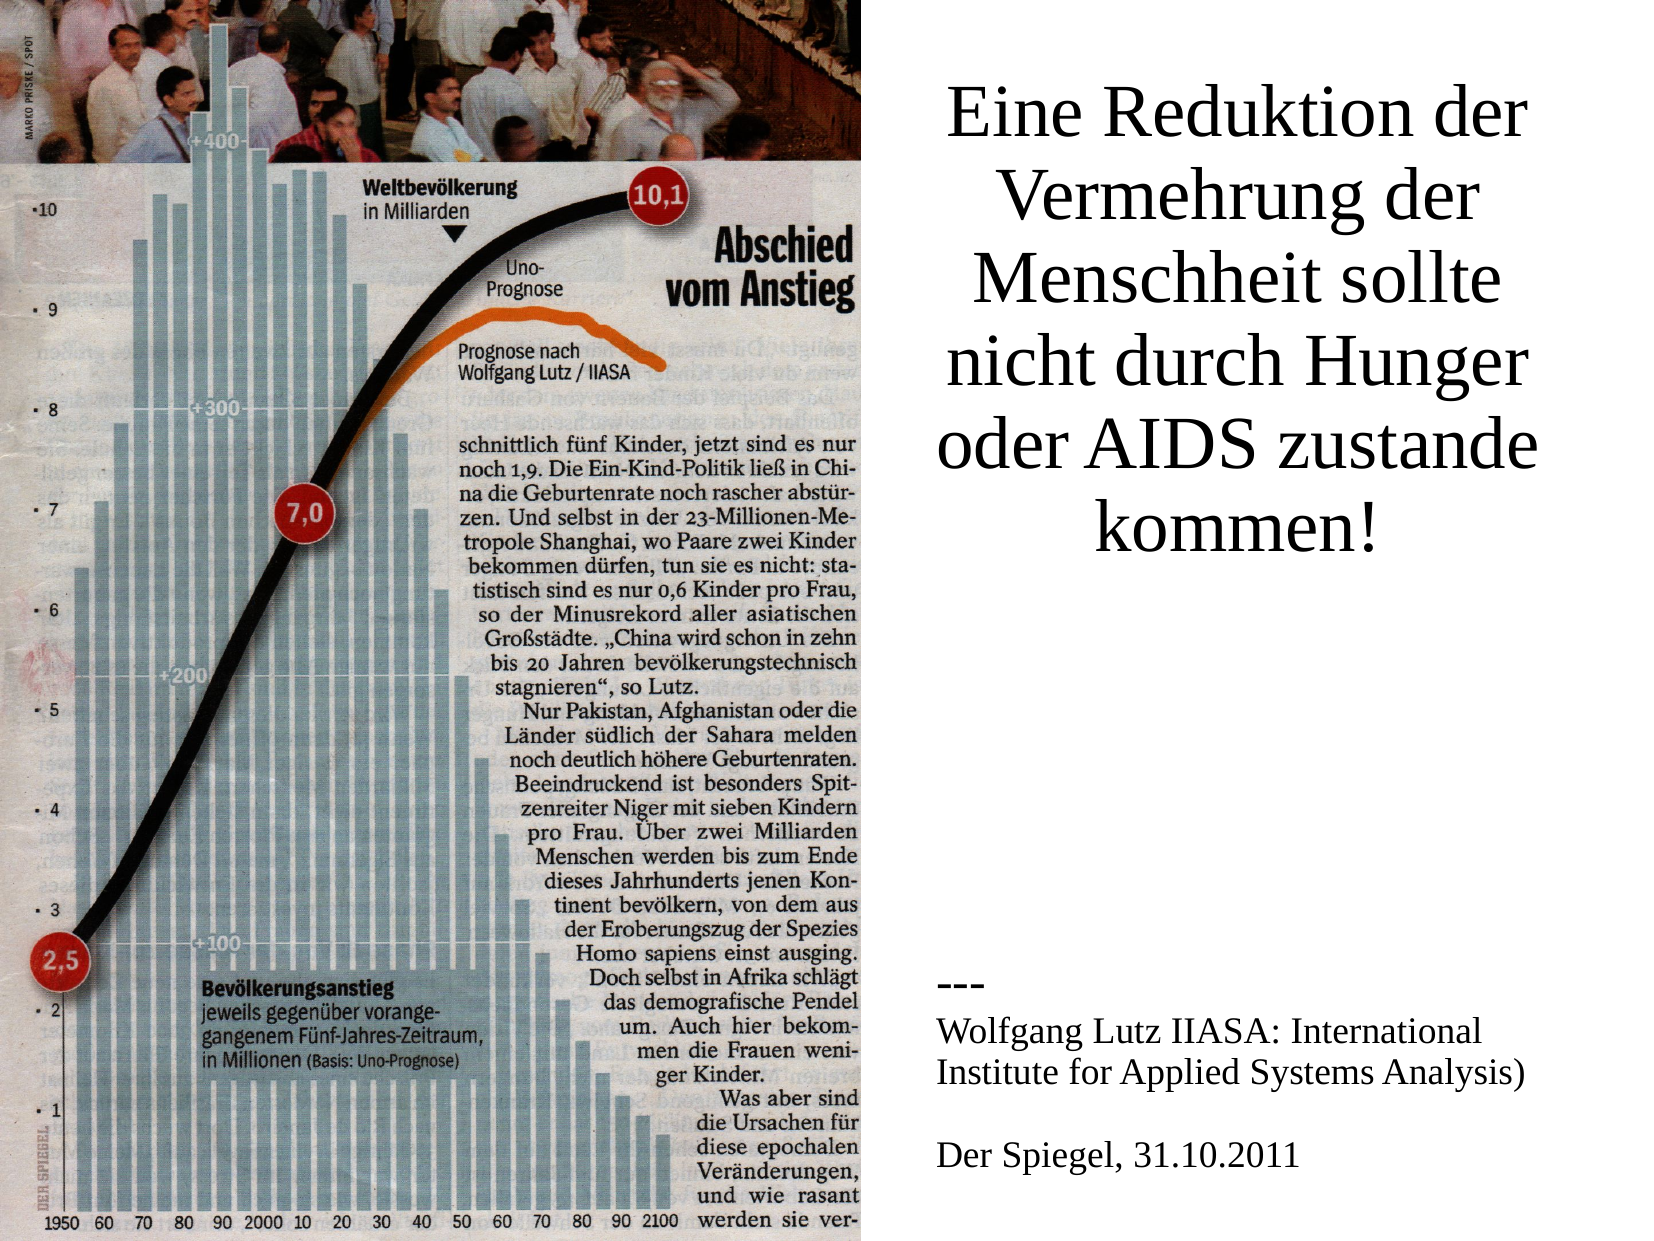

Eine Reduktion der Vermehrung der Menschheit sollte nicht durch Hunger oder AIDS zustande kommen!
---
Wolfgang Lutz IIASA: International Institute for Applied Systems Analysis)
Der Spiegel, 31.10.2011